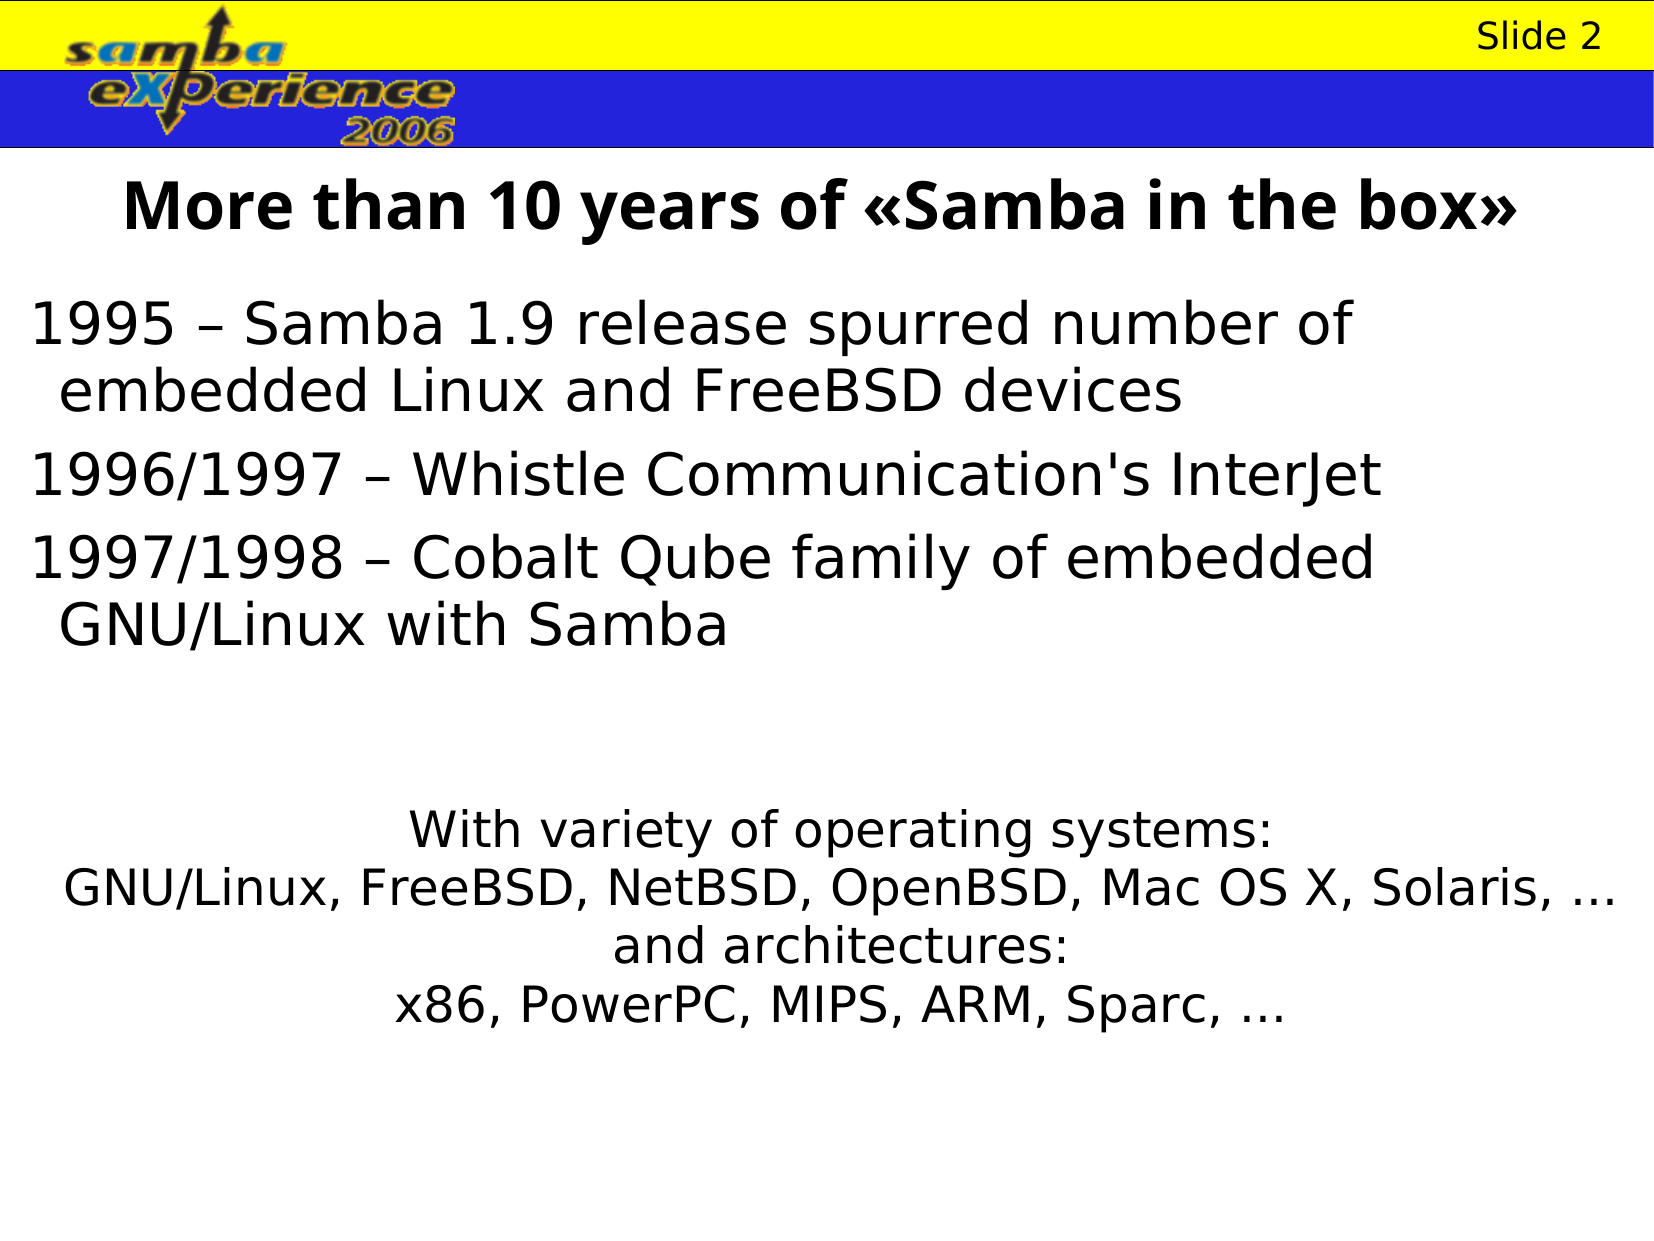

# More than 10 years of «Samba in the box»
1995 – Samba 1.9 release spurred number of embedded Linux and FreeBSD devices
1996/1997 – Whistle Communication's InterJet
1997/1998 – Cobalt Qube family of embedded GNU/Linux with Samba
With variety of operating systems:
GNU/Linux, FreeBSD, NetBSD, OpenBSD, Mac OS X, Solaris, ...
and architectures:
x86, PowerPC, MIPS, ARM, Sparc, ...